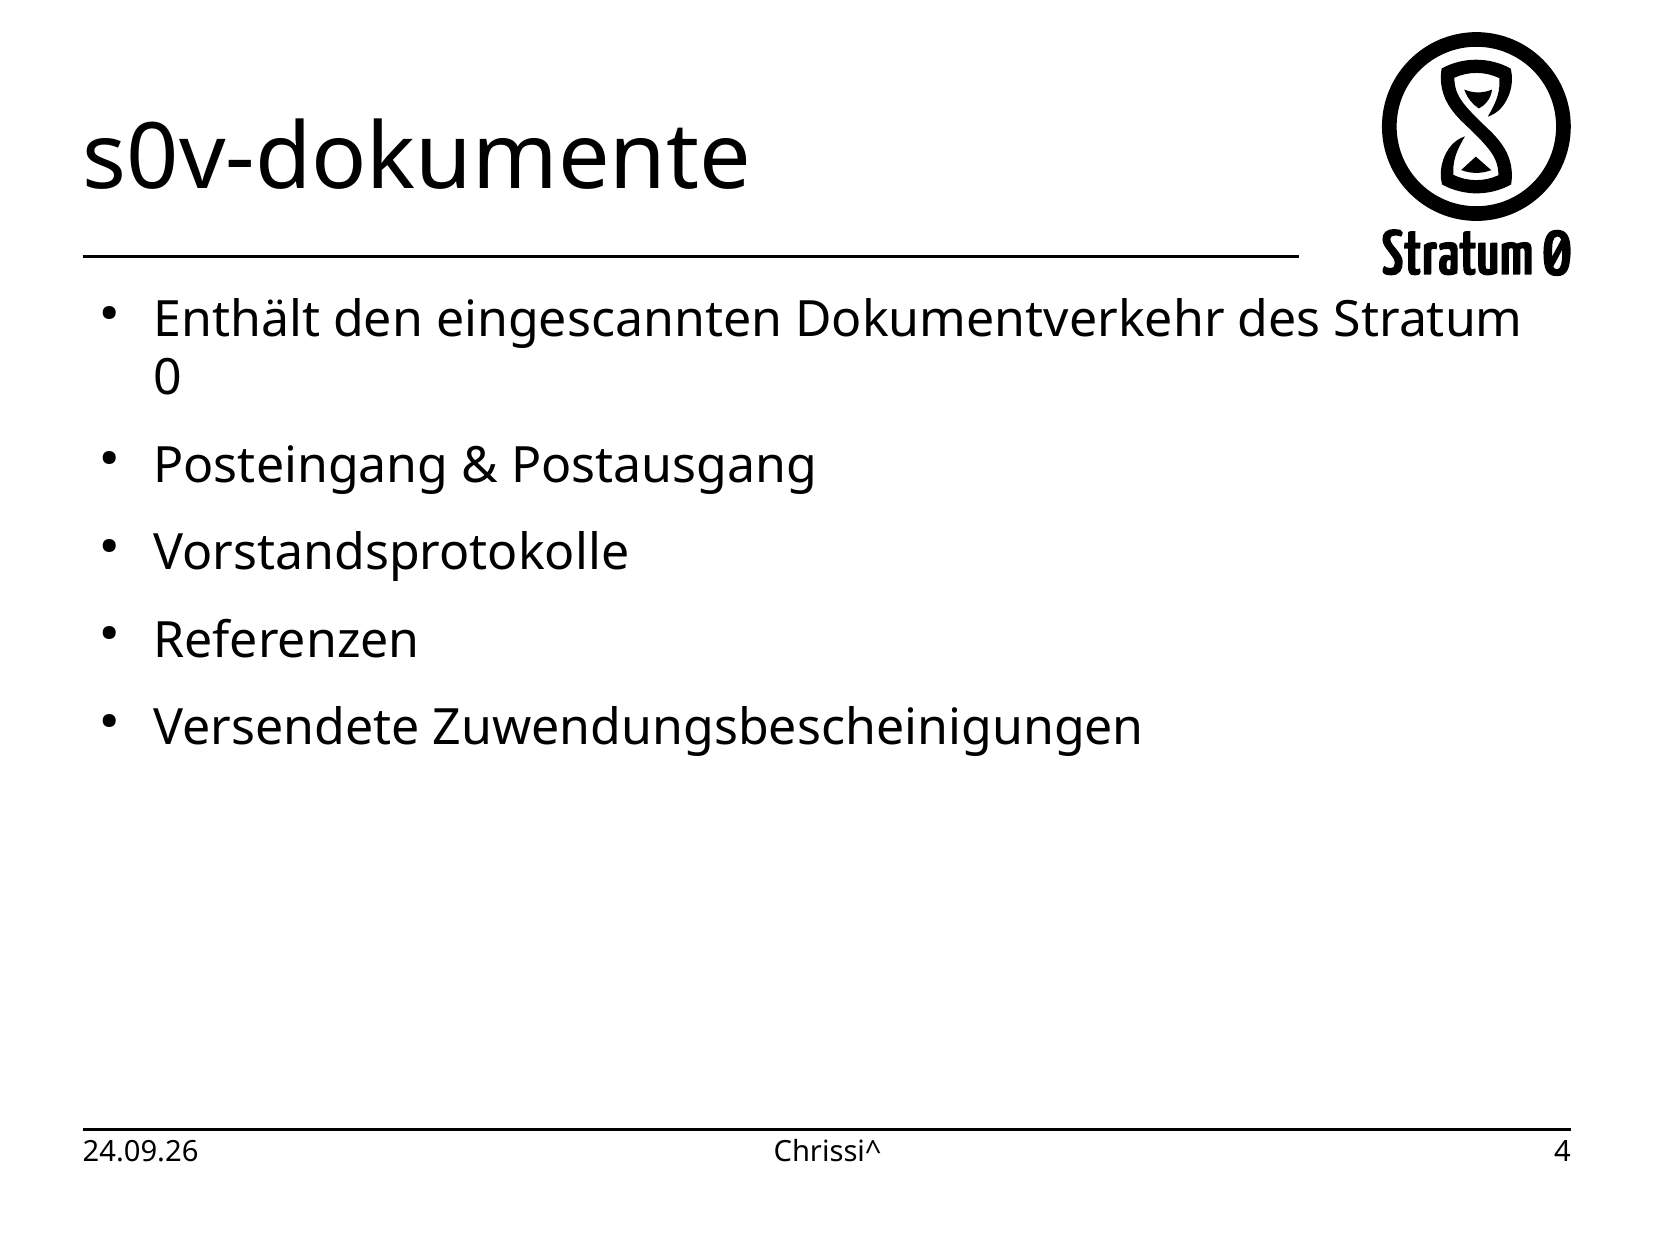

# s0v-dokumente
Enthält den eingescannten Dokumentverkehr des Stratum 0
Posteingang & Postausgang
Vorstandsprotokolle
Referenzen
Versendete Zuwendungsbescheinigungen
Chrissi^
4